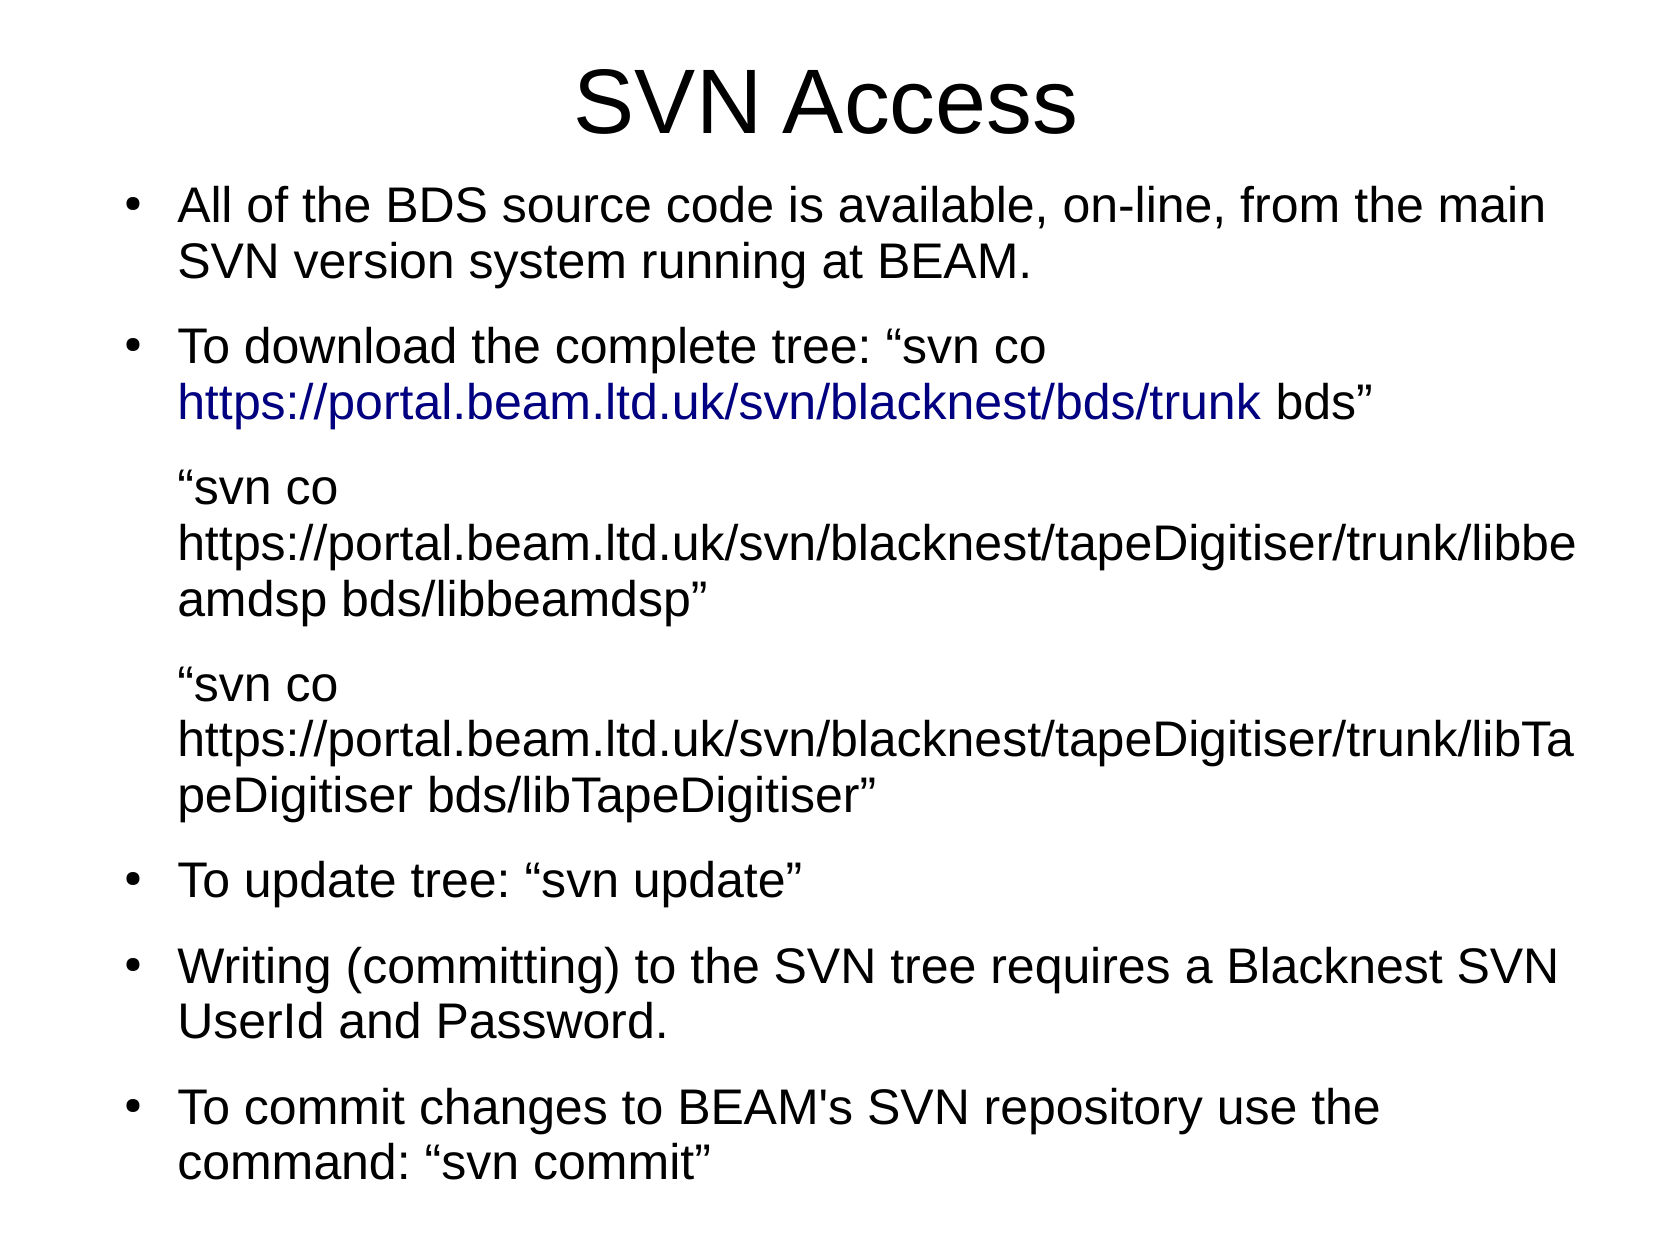

# SVN Access
All of the BDS source code is available, on-line, from the main SVN version system running at BEAM.
To download the complete tree: “svn co https://portal.beam.ltd.uk/svn/blacknest/bds/trunk bds”
“svn co https://portal.beam.ltd.uk/svn/blacknest/tapeDigitiser/trunk/libbeamdsp bds/libbeamdsp”
“svn co https://portal.beam.ltd.uk/svn/blacknest/tapeDigitiser/trunk/libTapeDigitiser bds/libTapeDigitiser”
To update tree: “svn update”
Writing (committing) to the SVN tree requires a Blacknest SVN UserId and Password.
To commit changes to BEAM's SVN repository use the command: “svn commit”